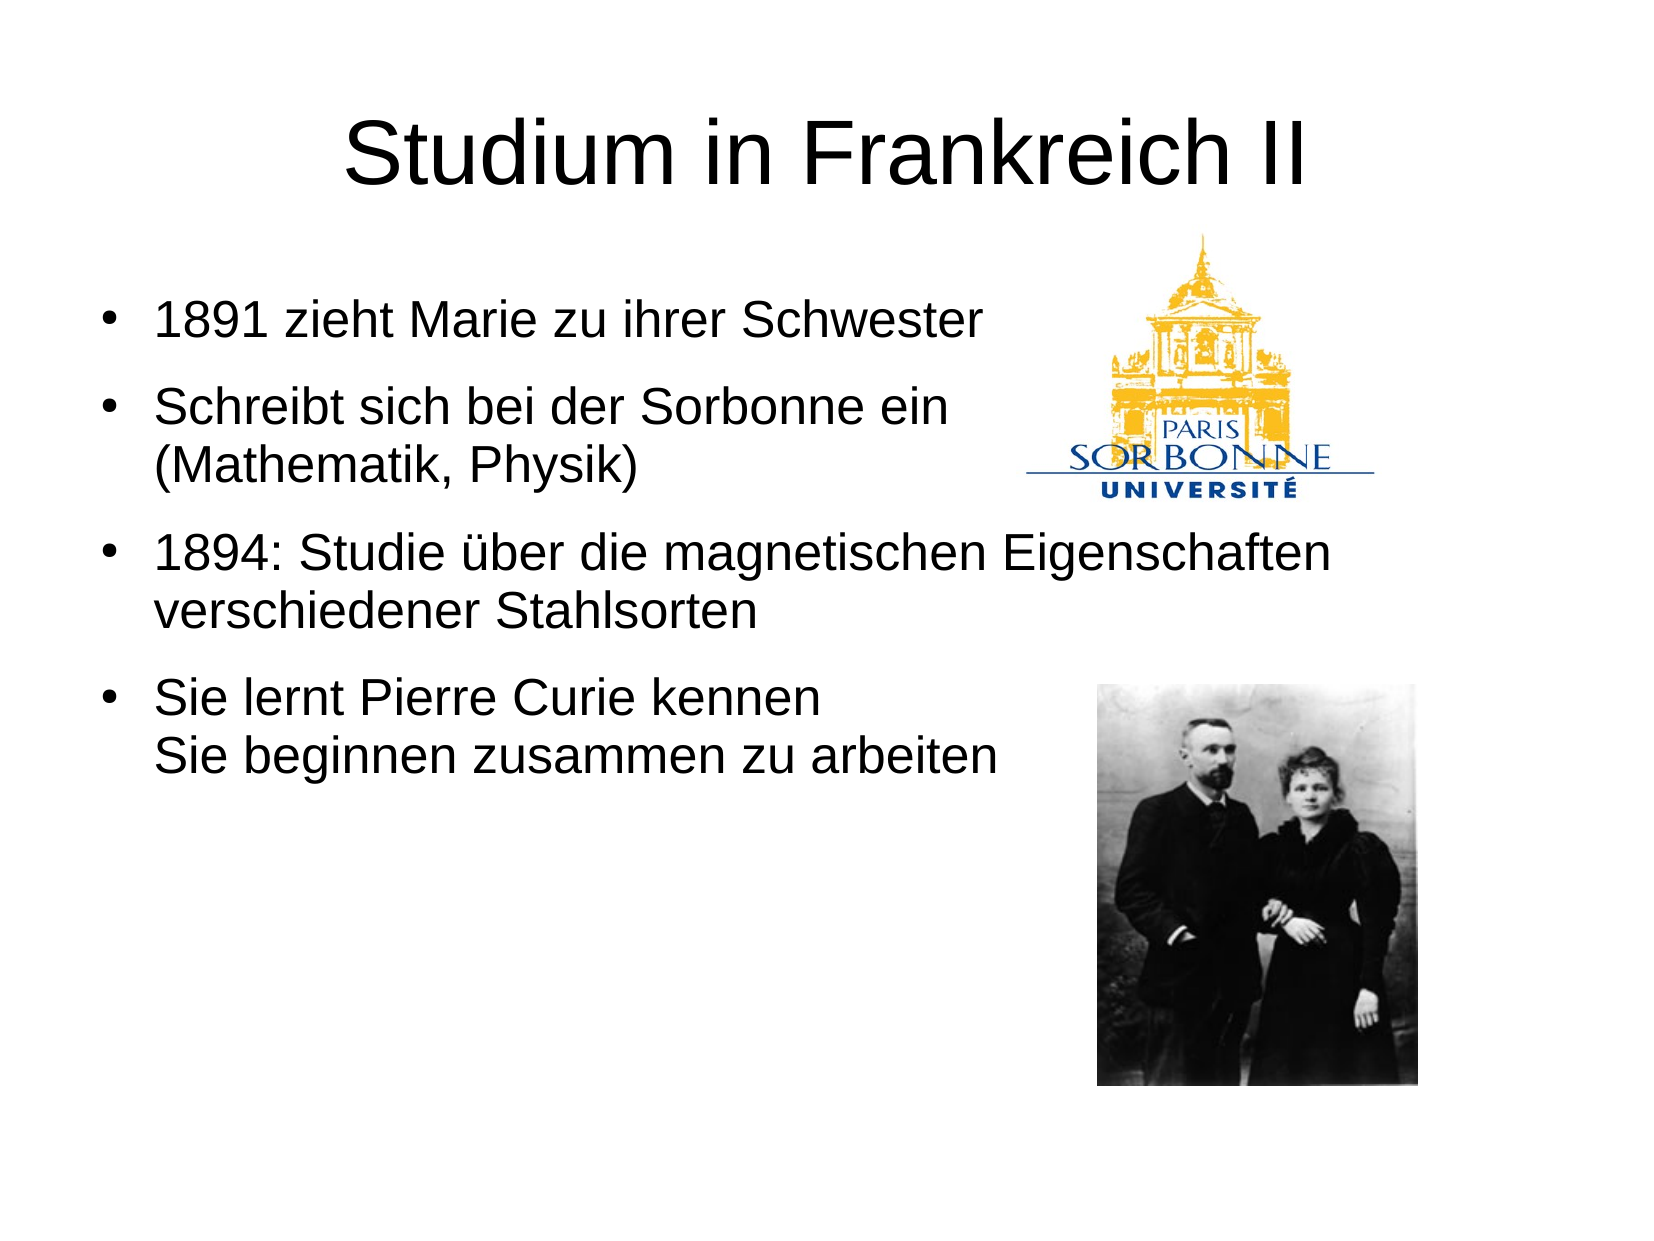

# Studium in Frankreich II
1891 zieht Marie zu ihrer Schwester
Schreibt sich bei der Sorbonne ein
(Mathematik, Physik)
1894: Studie über die magnetischen Eigenschaften verschiedener Stahlsorten
Sie lernt Pierre Curie kennen
Sie beginnen zusammen zu arbeiten